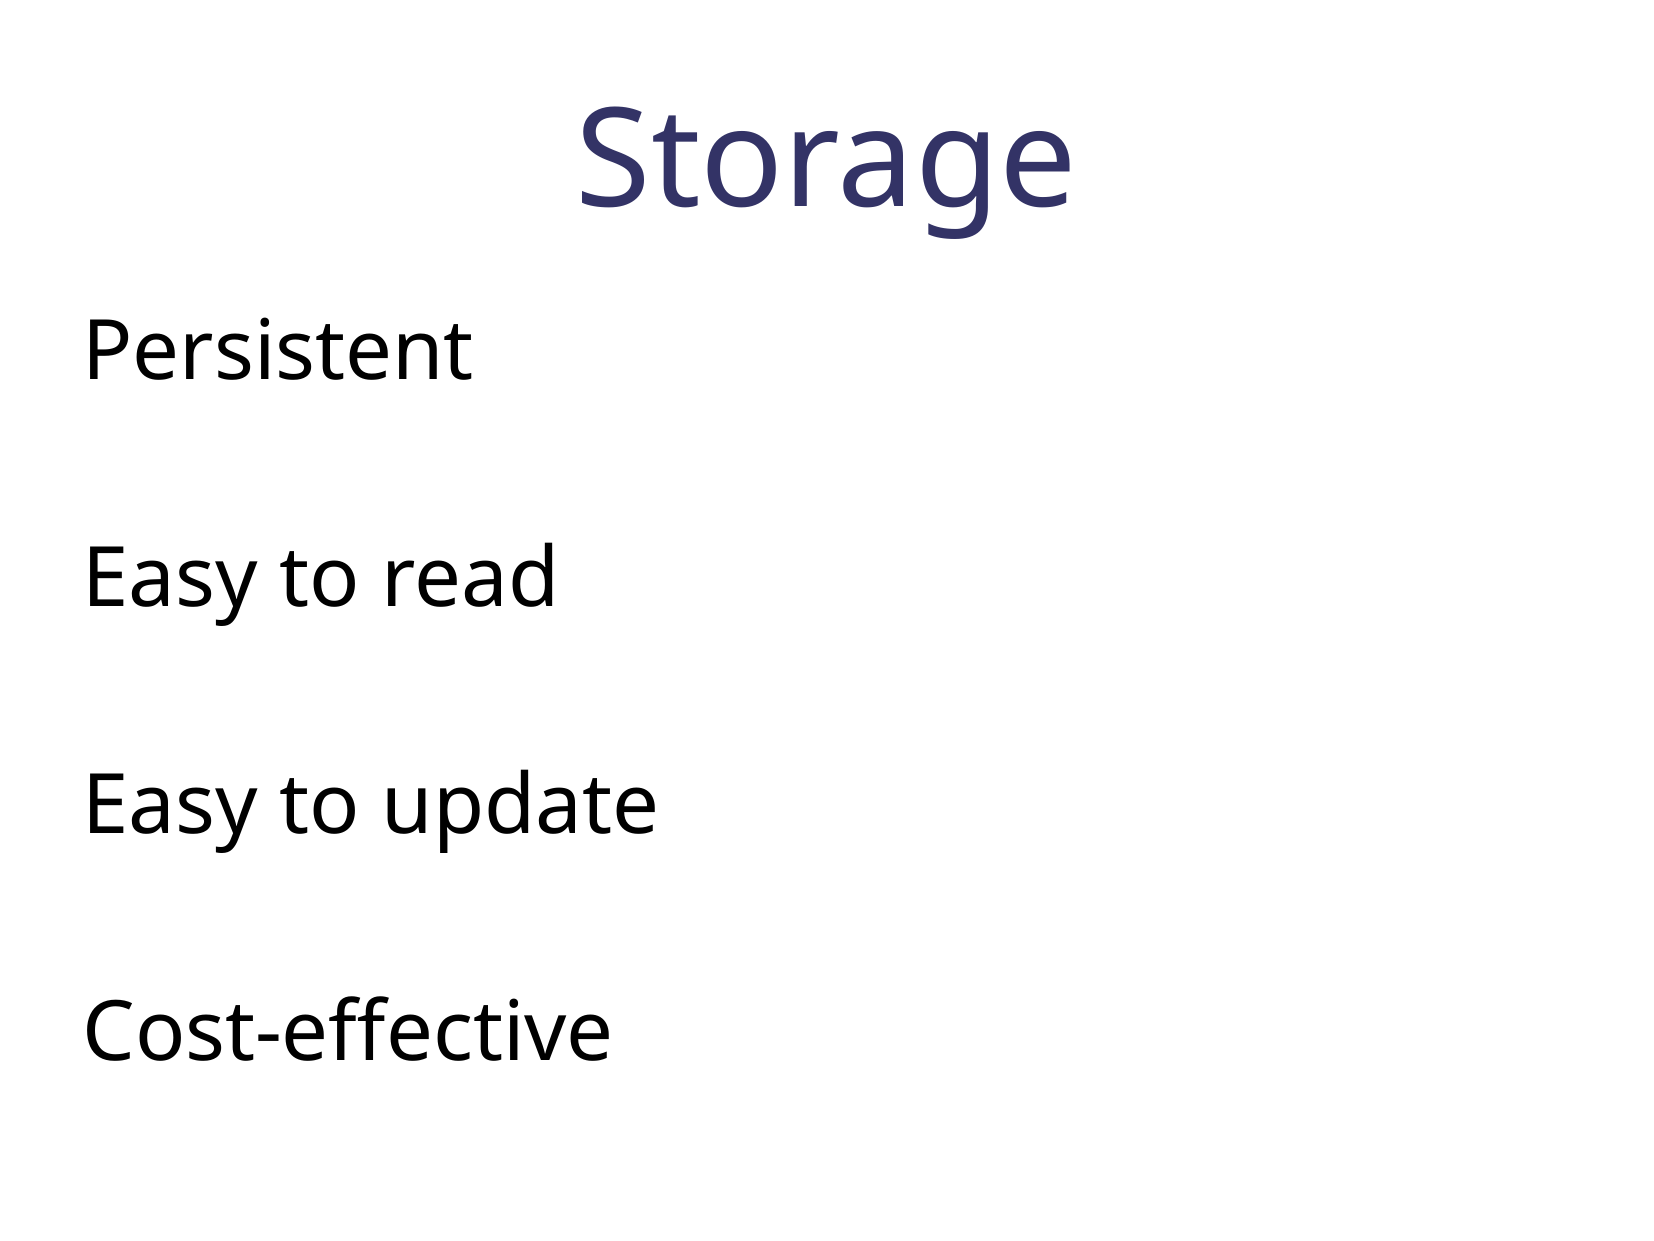

# Storage
Persistent
Easy to read
Easy to update
Cost-effective